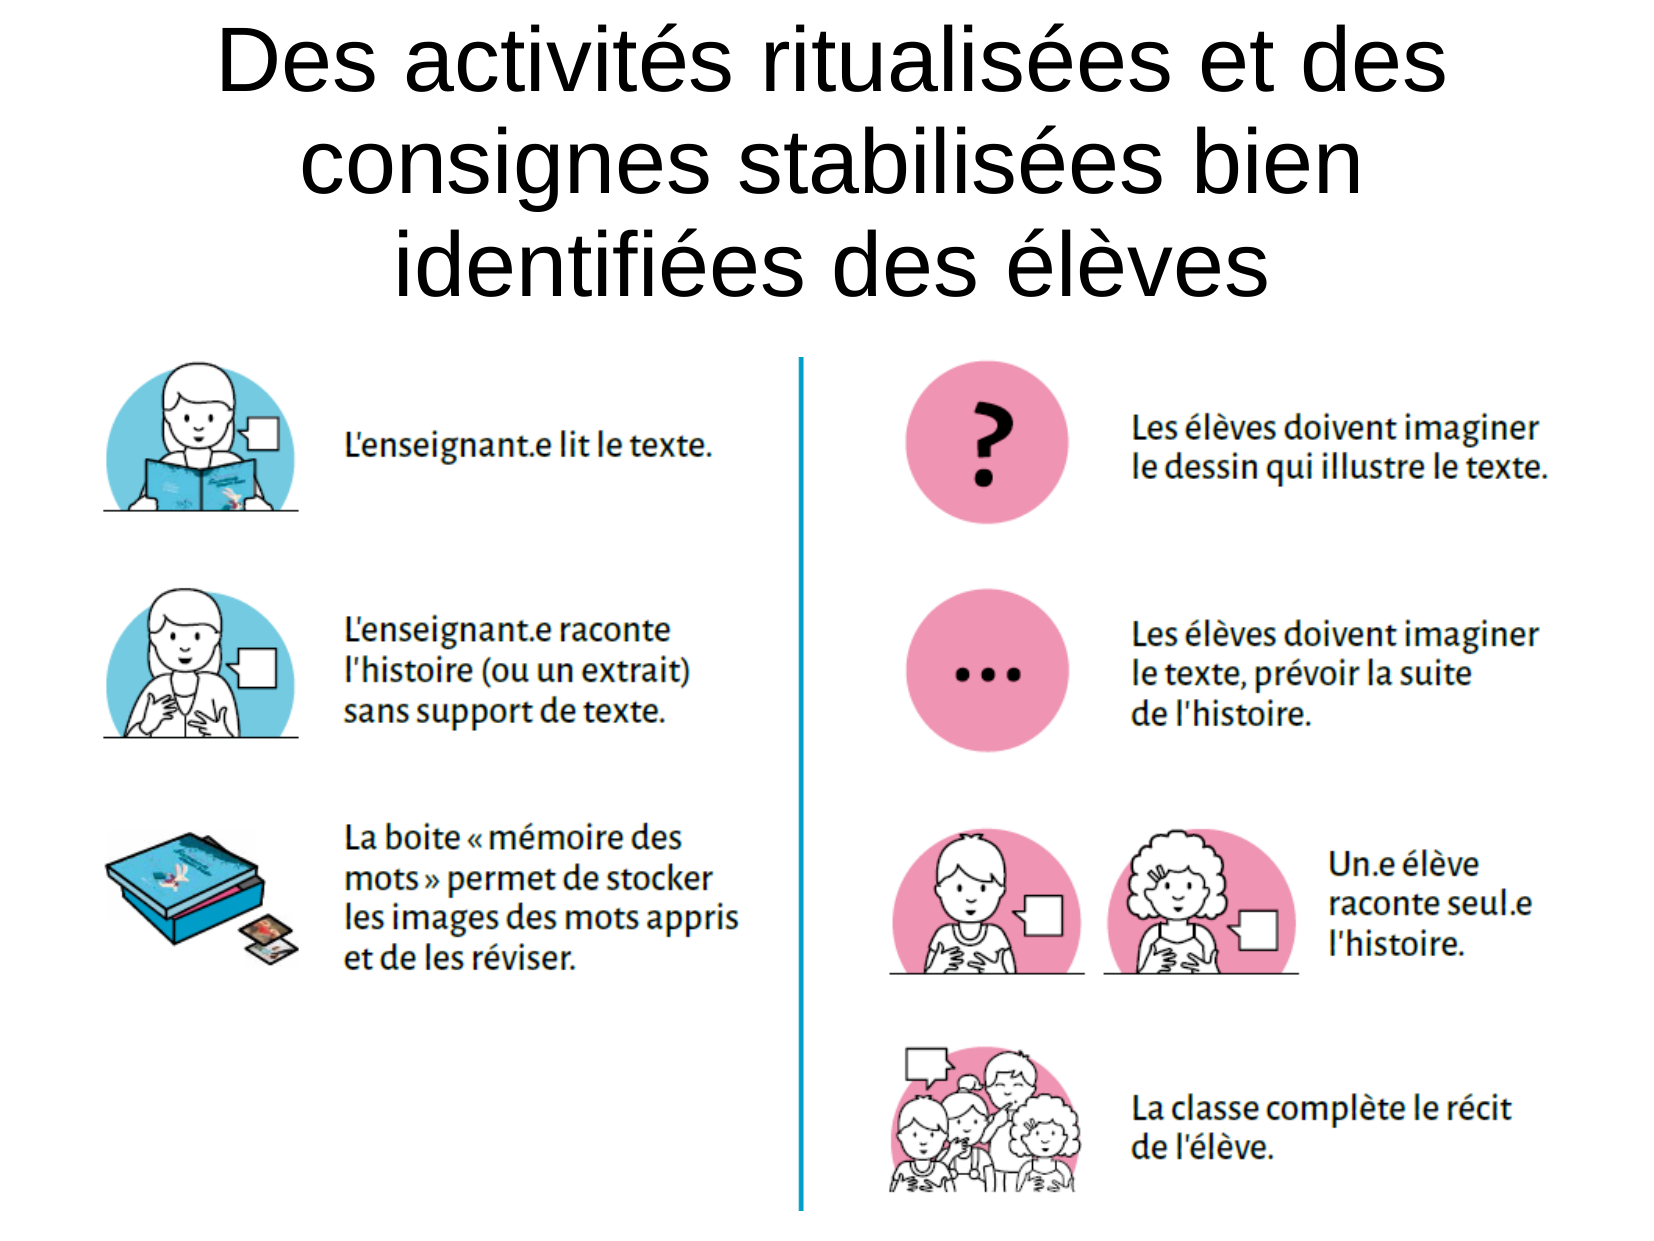

# Des activités ritualisées et des consignes stabilisées bien identifiées des élèves